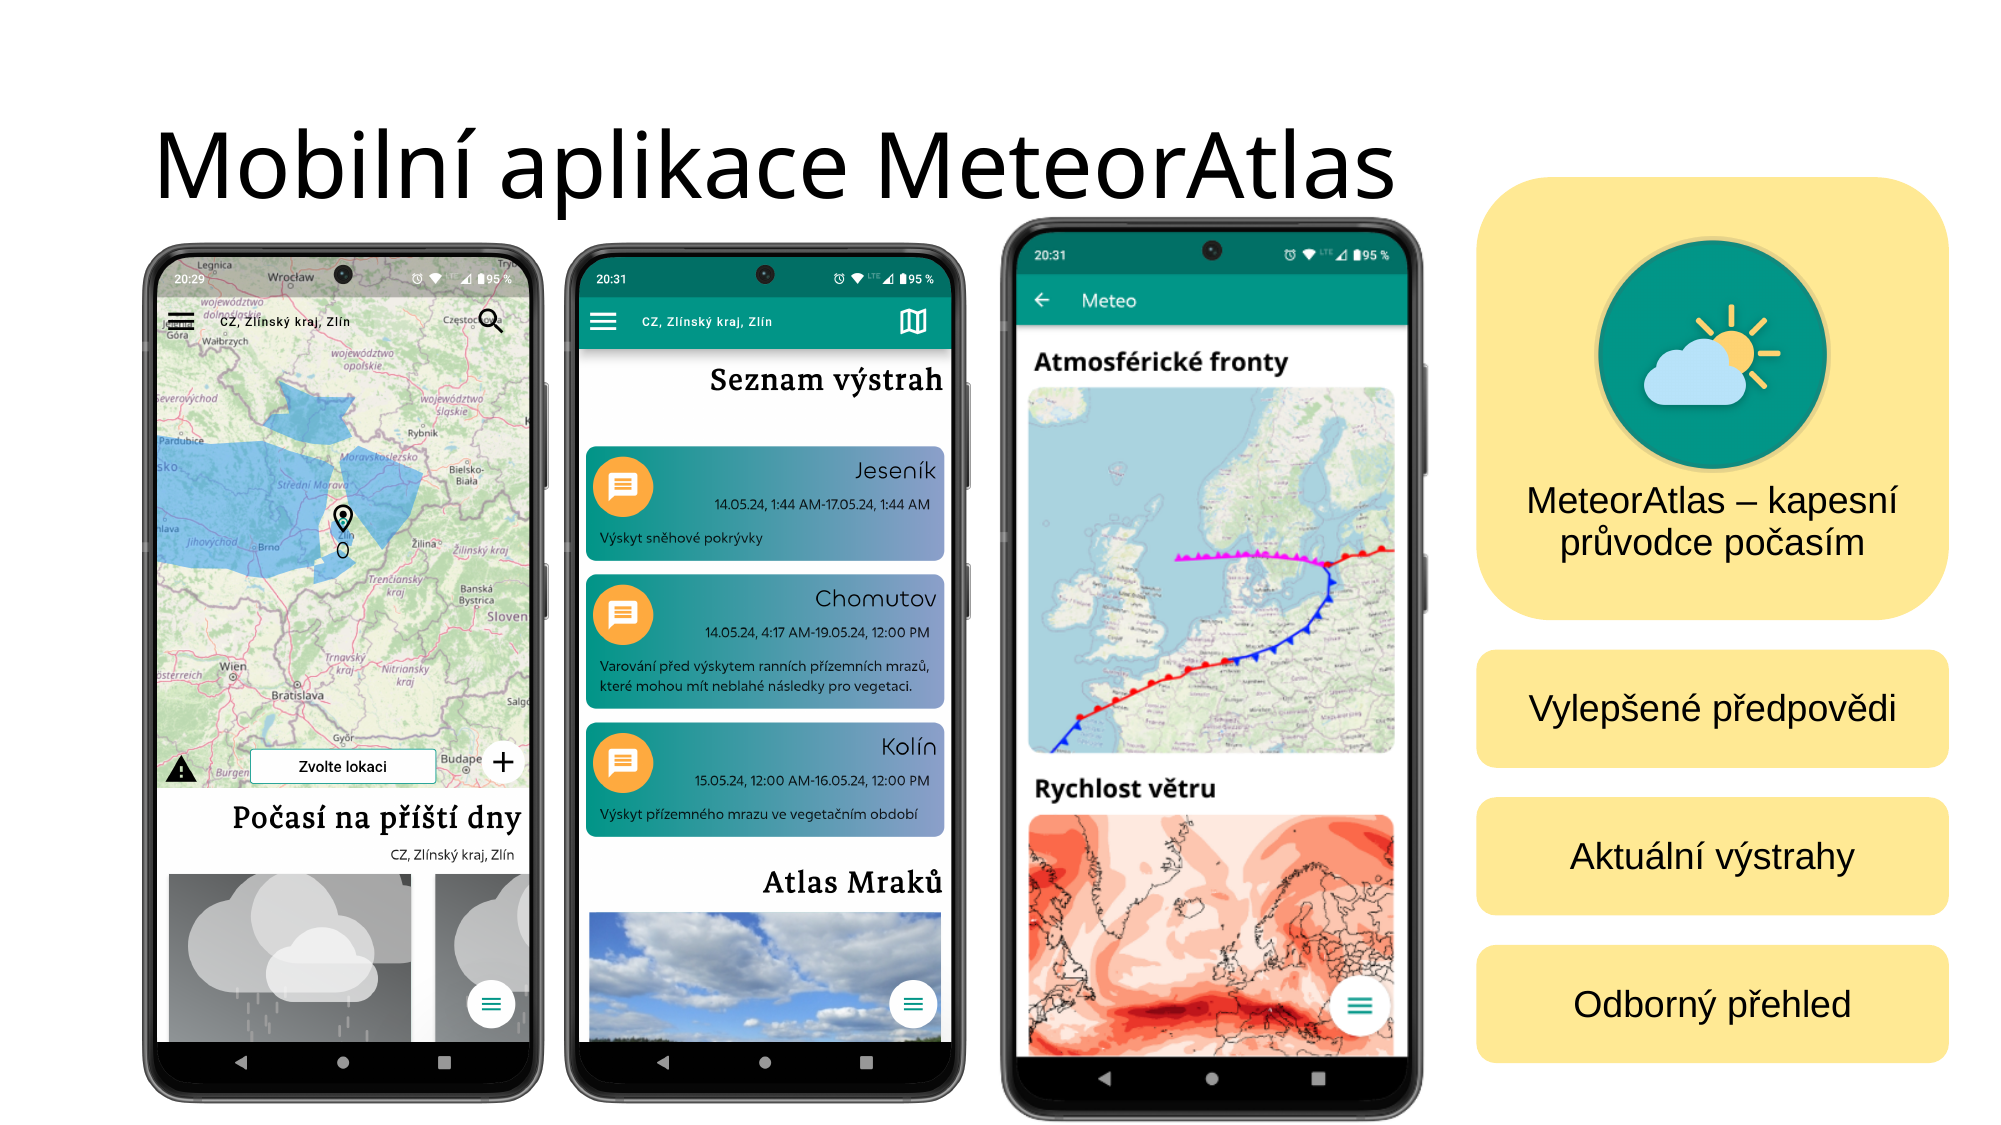

# Mobilní aplikace MeteorAtlas
MeteorAtlas – kapesní průvodce počasím
Vylepšené předpovědi
Aktuální výstrahy
Odborný přehled